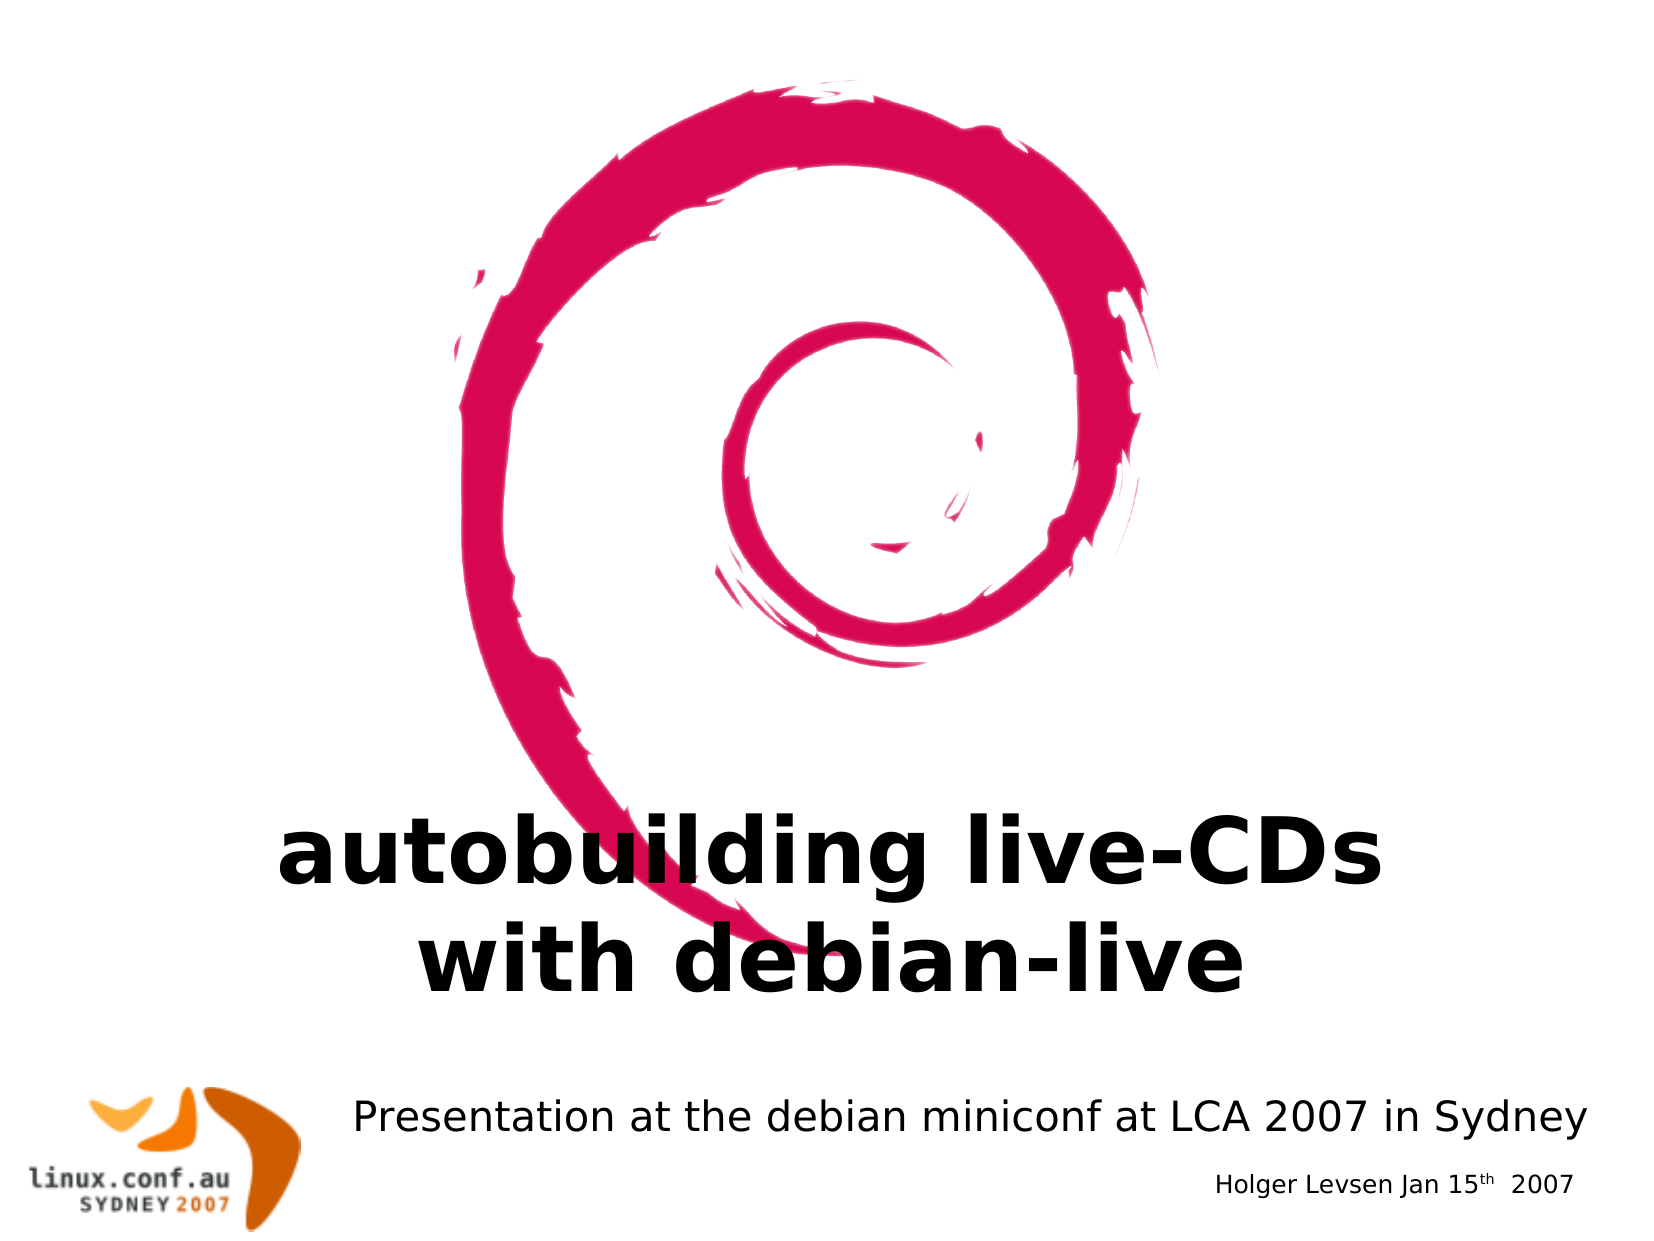

# autobuilding live-CDs with debian-live
Presentation at the debian miniconf at LCA 2007 in Sydney
Holger Levsen Jan 15th 2007